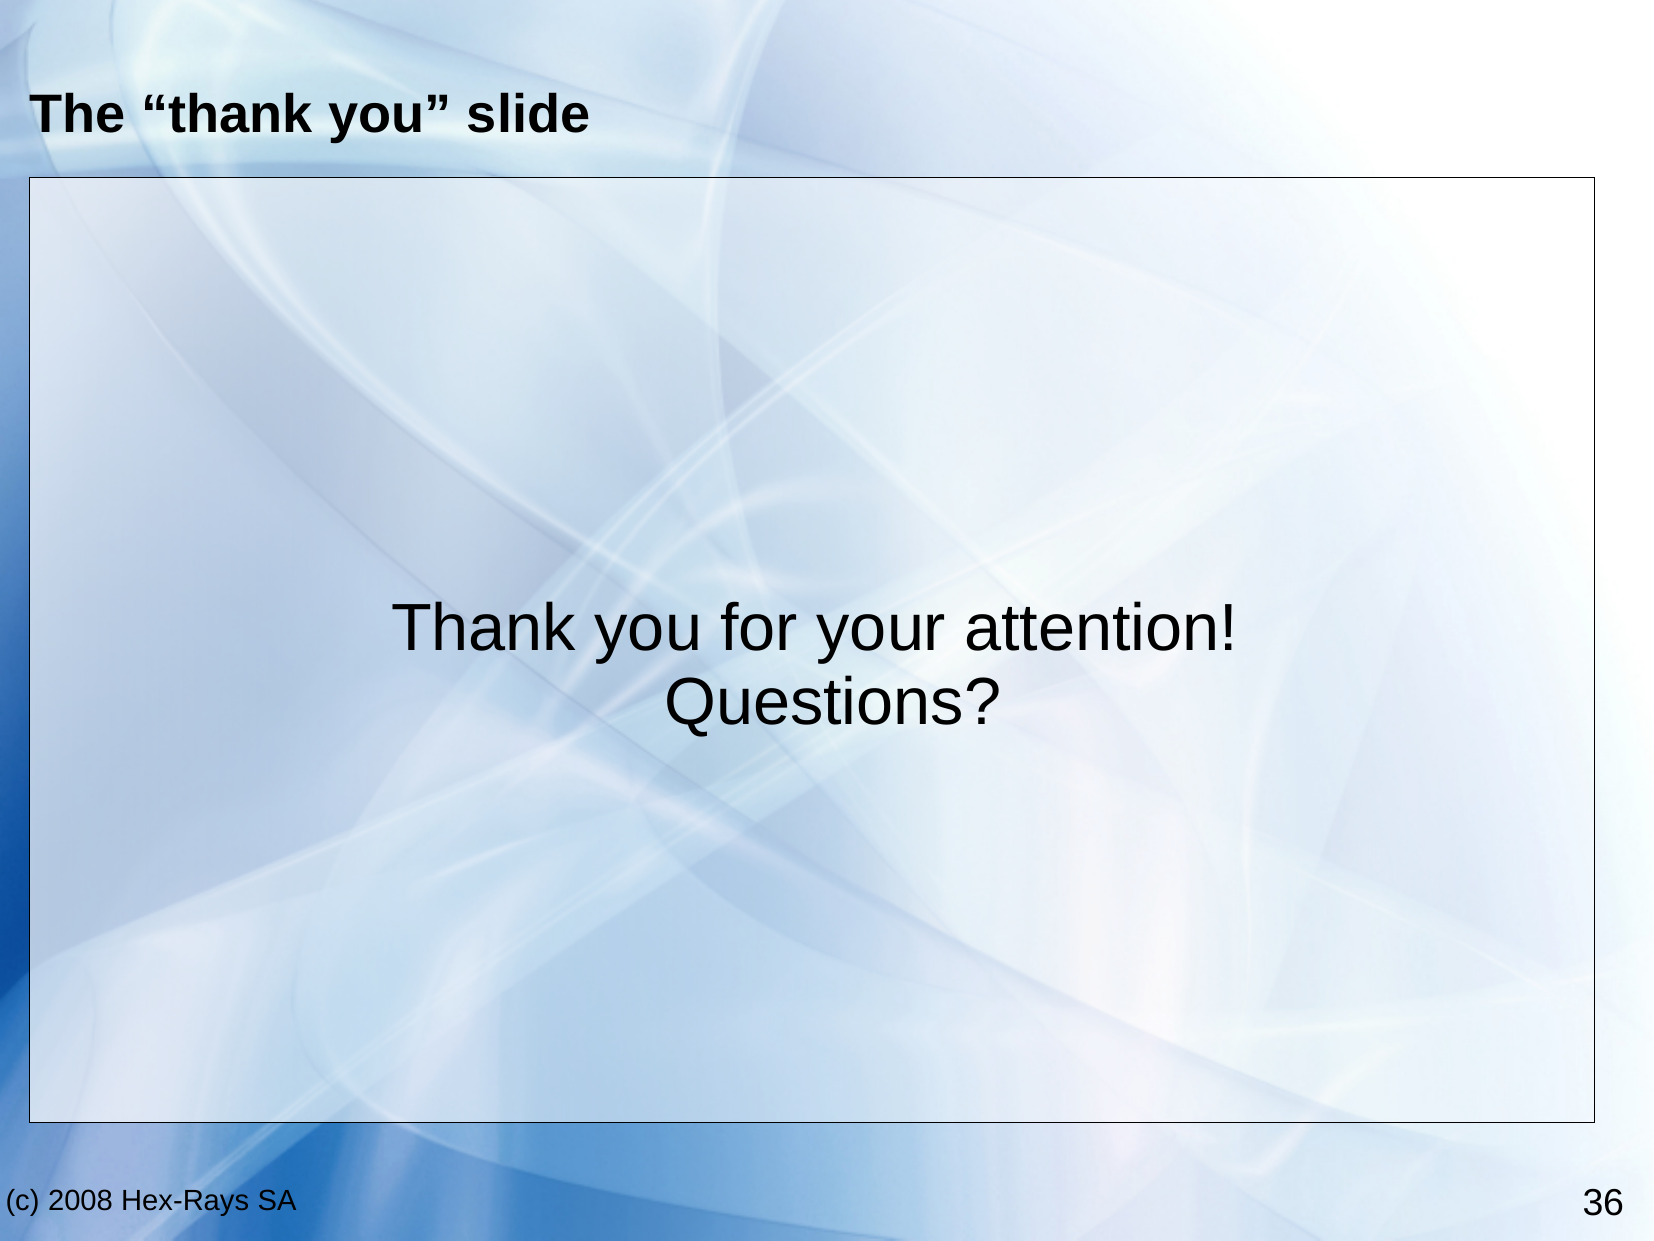

# The “thank you” slide
Thank you for your attention!
Questions?
36
(c) 2008 Hex-Rays SA